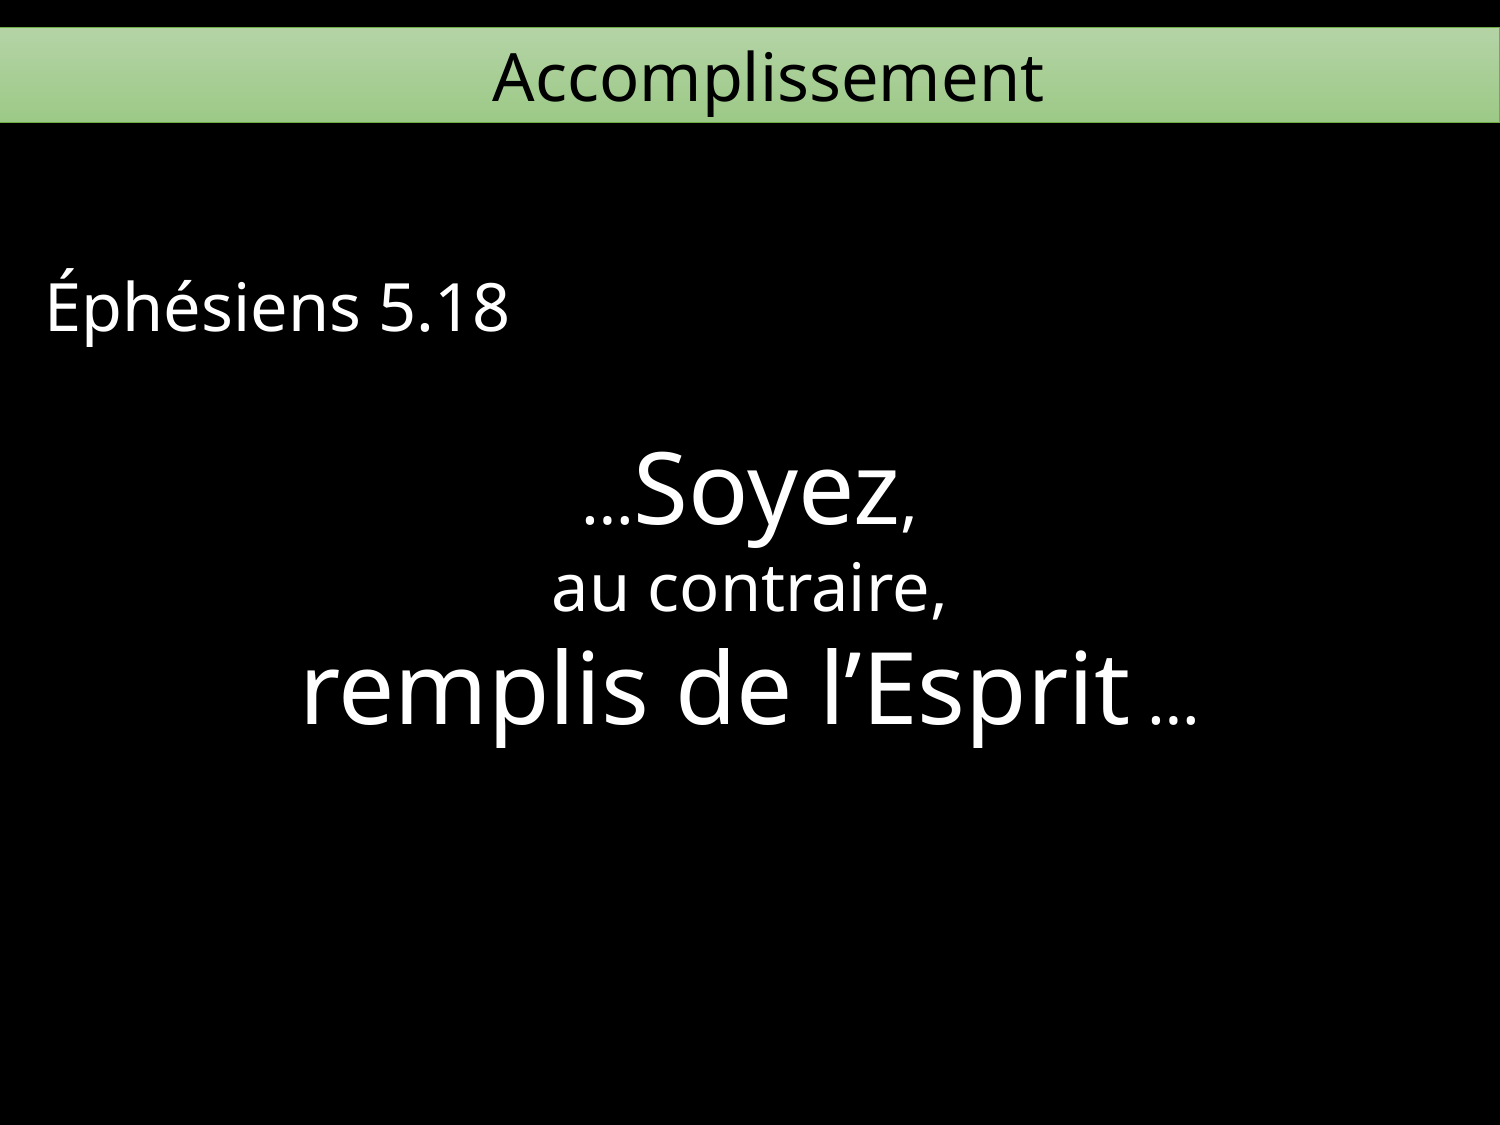

Accomplissement
Éphésiens 5.18
…Soyez,
au contraire,
remplis de l’Esprit …